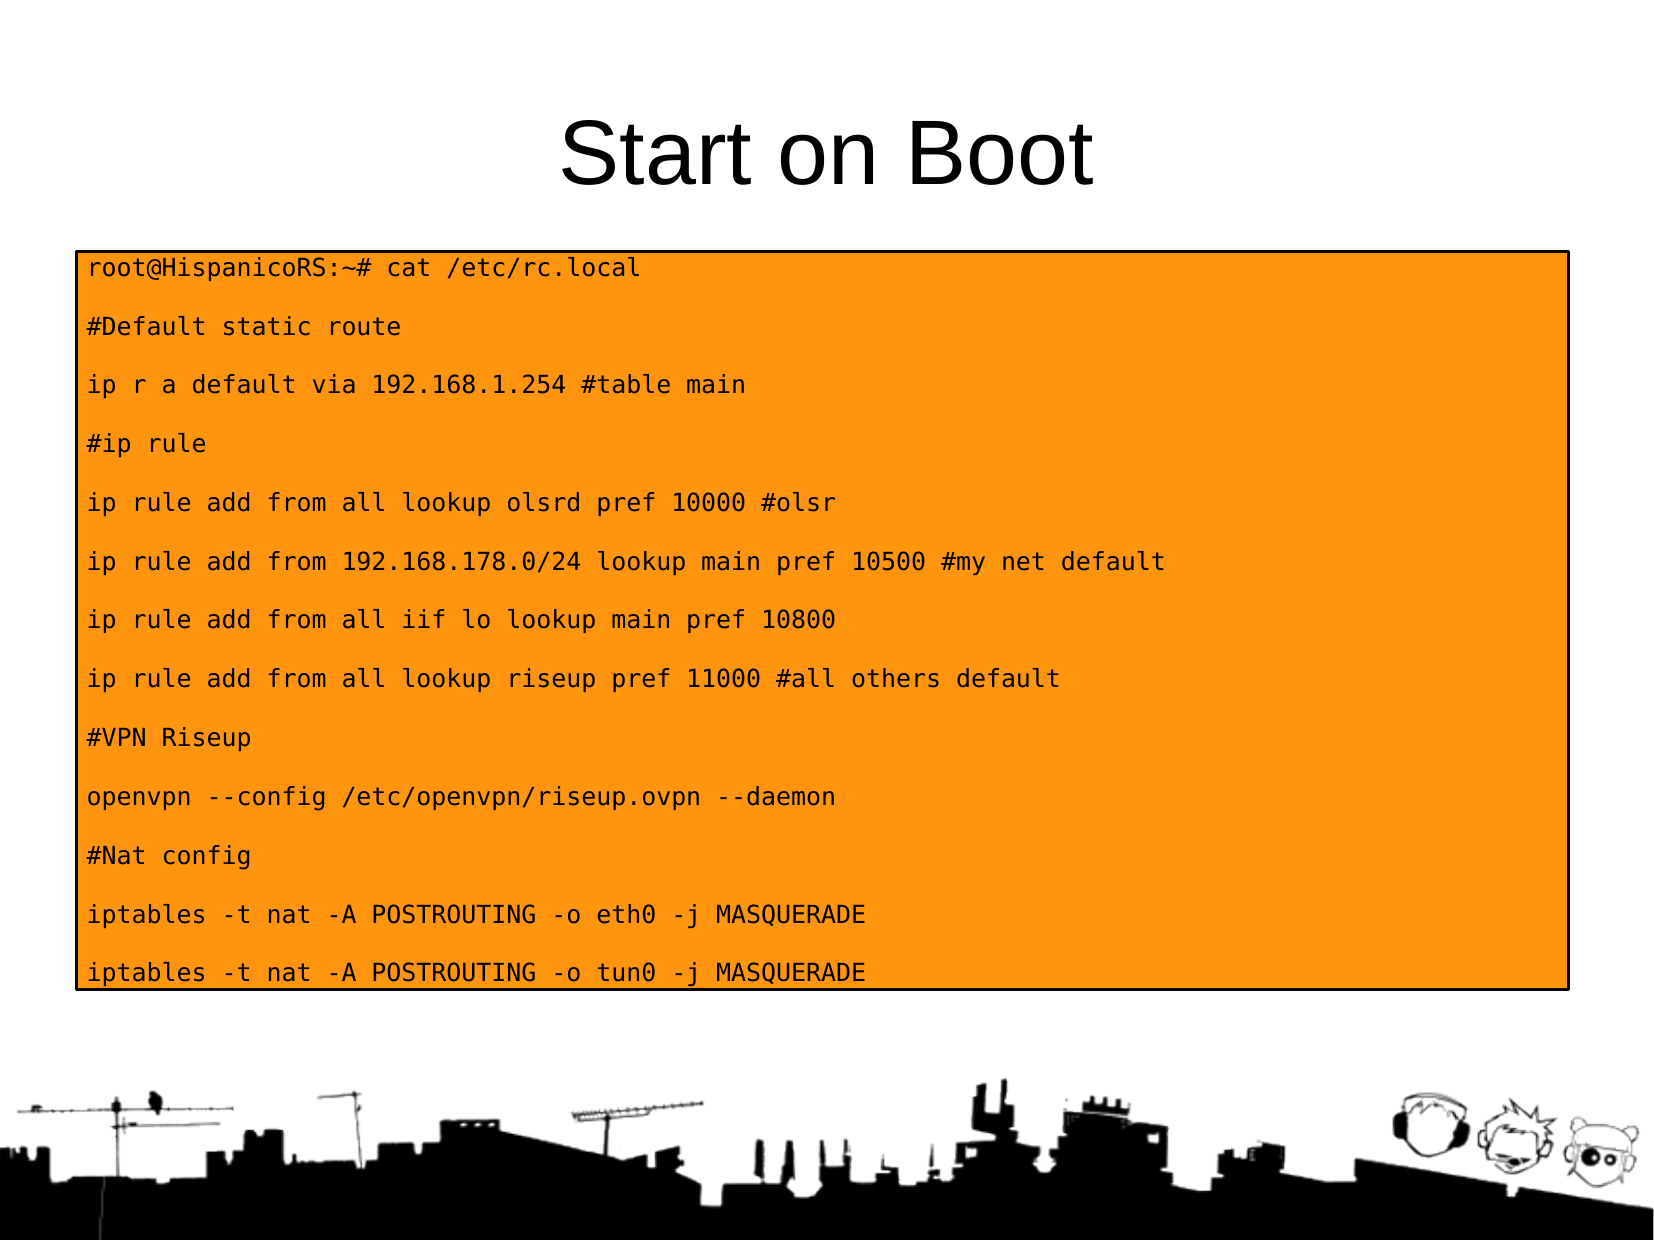

# Start on Boot
root@HispanicoRS:~# cat /etc/rc.local
#Default static route
ip r a default via 192.168.1.254 #table main
#ip rule
ip rule add from all lookup olsrd pref 10000 #olsr
ip rule add from 192.168.178.0/24 lookup main pref 10500 #my net default
ip rule add from all iif lo lookup main pref 10800
ip rule add from all lookup riseup pref 11000 #all others default
#VPN Riseup
openvpn --config /etc/openvpn/riseup.ovpn --daemon
#Nat config
iptables -t nat -A POSTROUTING -o eth0 -j MASQUERADE
iptables -t nat -A POSTROUTING -o tun0 -j MASQUERADE